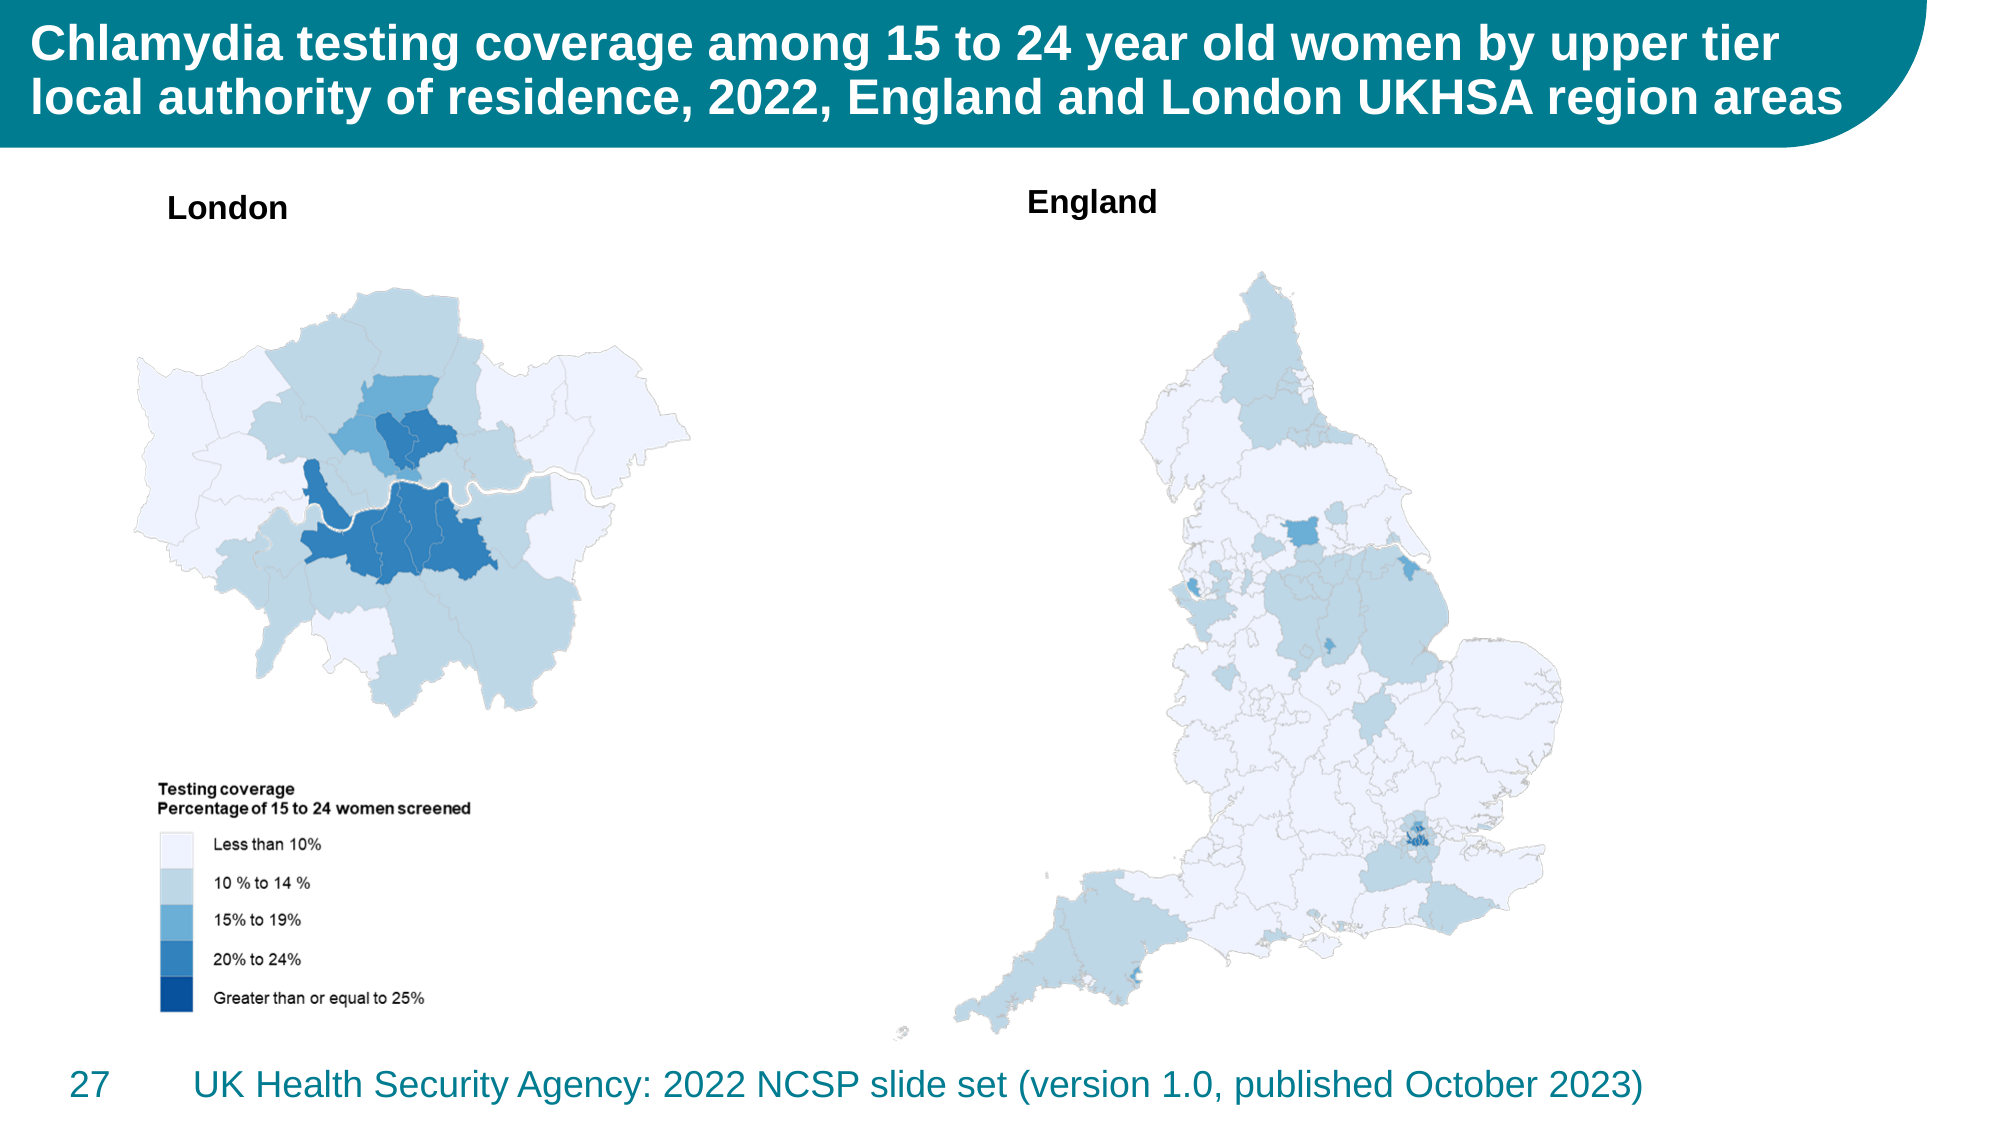

# Chlamydia testing coverage among 15 to 24 year old women by upper tier local authority of residence, 2022, England and London UKHSA region areas
England
London
6
UK Health Security Agency: 2022 NCSP slide set (version 1.0, published October 2023)